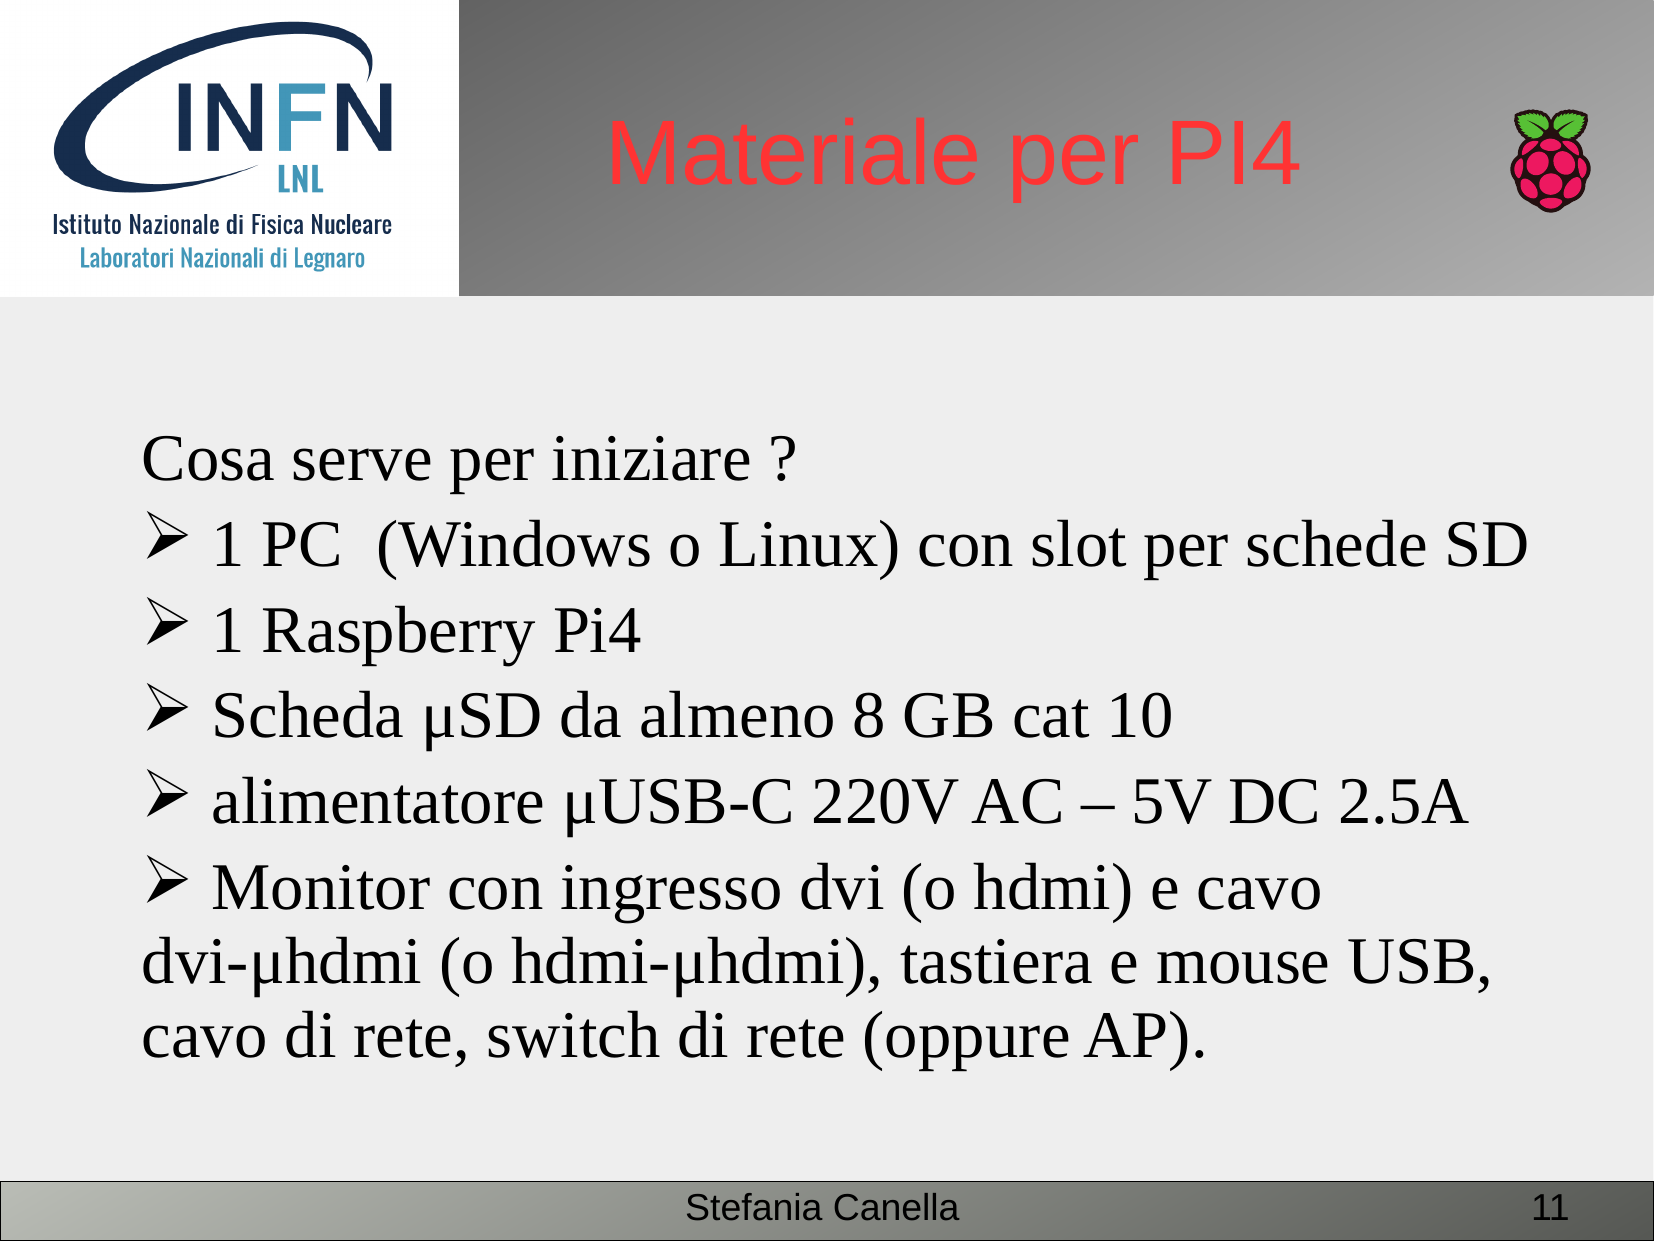

# Materiale per PI4
Cosa serve per iniziare ?
 1 PC (Windows o Linux) con slot per schede SD
 1 Raspberry Pi4
 Scheda μSD da almeno 8 GB cat 10
 alimentatore μUSB-C 220V AC – 5V DC 2.5A
 Monitor con ingresso dvi (o hdmi) e cavo dvi-μhdmi (o hdmi-μhdmi), tastiera e mouse USB, cavo di rete, switch di rete (oppure AP).
Stefania Canella